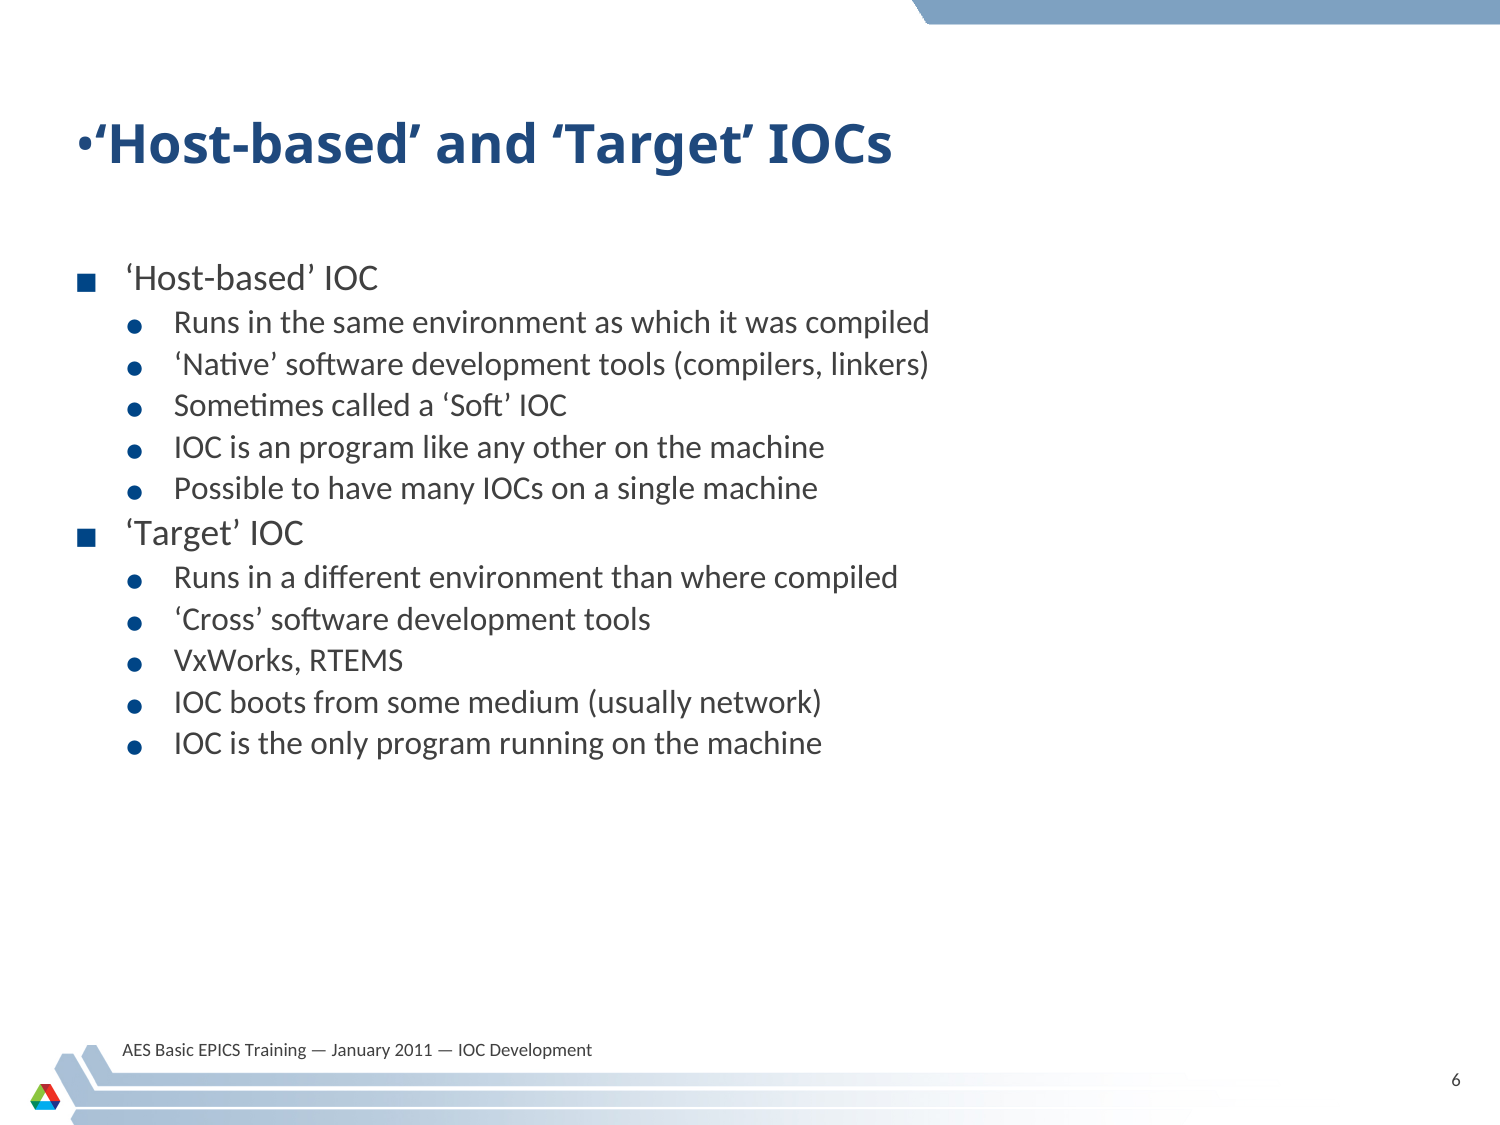

# ‘Host-based’ and ‘Target’ IOCs
‘Host-based’ IOC
Runs in the same environment as which it was compiled
‘Native’ software development tools (compilers, linkers)
Sometimes called a ‘Soft’ IOC
IOC is an program like any other on the machine
Possible to have many IOCs on a single machine
‘Target’ IOC
Runs in a different environment than where compiled
‘Cross’ software development tools
VxWorks, RTEMS
IOC boots from some medium (usually network)
IOC is the only program running on the machine
AES Basic EPICS Training — January 2011 — IOC Development
6